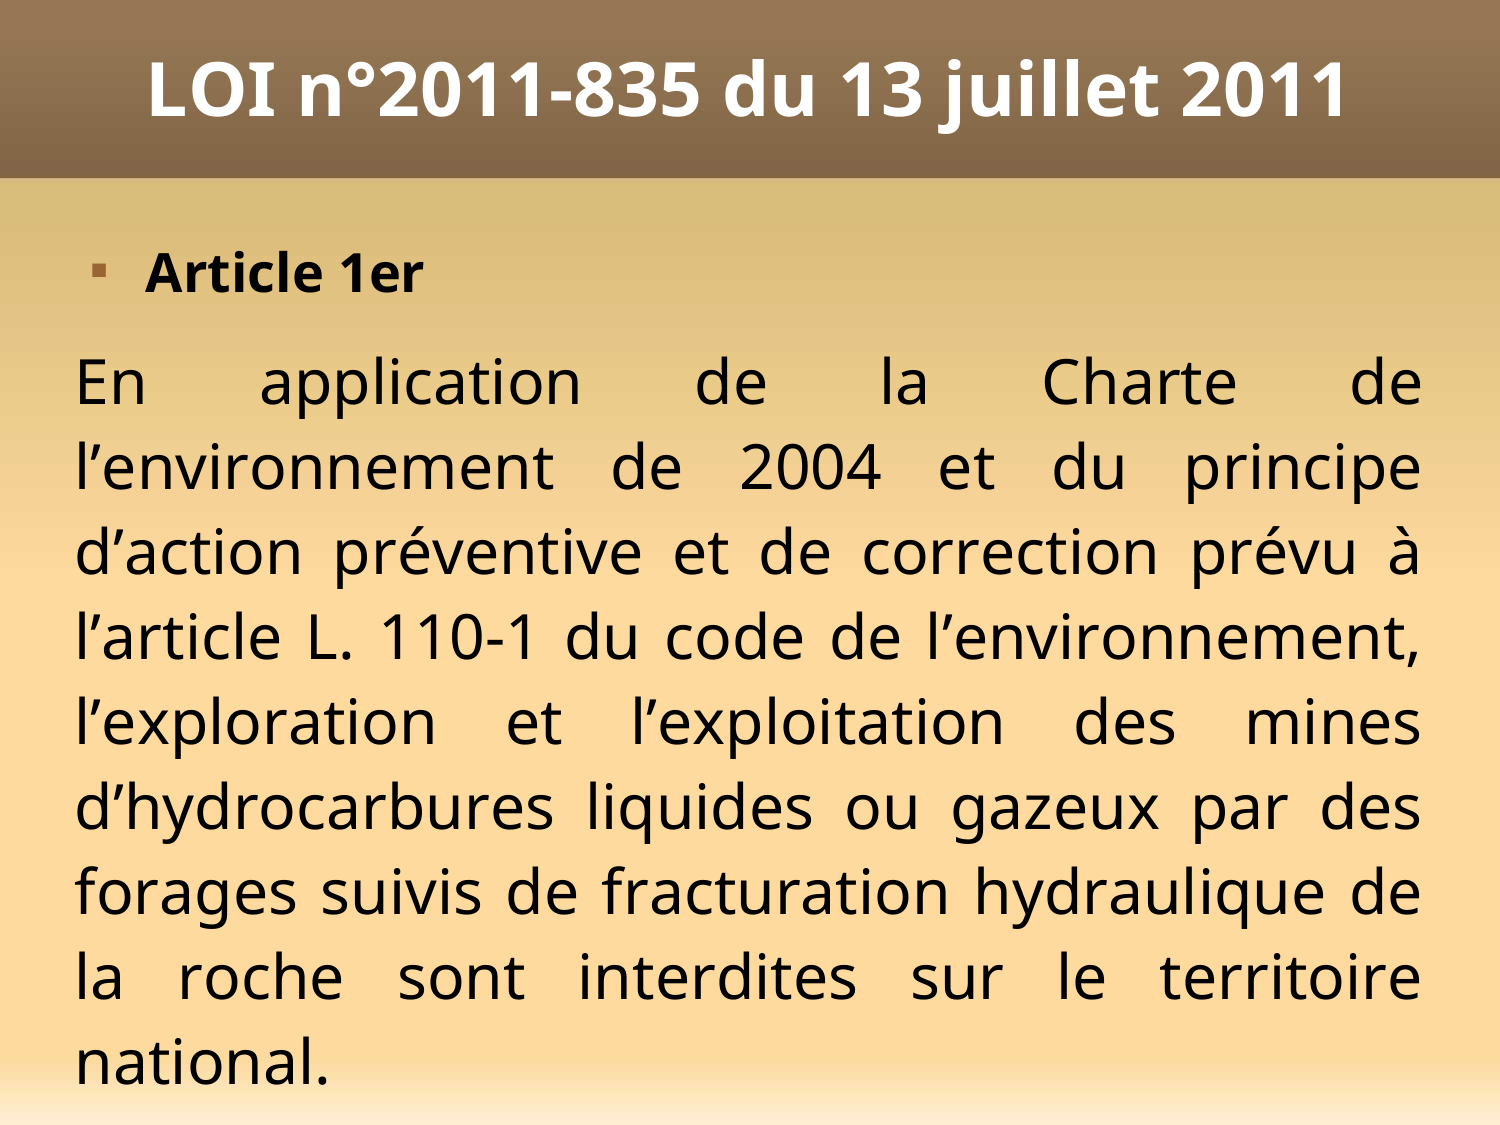

# LOI n°2011-835 du 13 juillet 2011
Article 1er
En application de la Charte de l’environnement de 2004 et du principe d’action préventive et de correction prévu à l’article L. 110-1 du code de l’environnement, l’exploration et l’exploitation des mines d’hydrocarbures liquides ou gazeux par des forages suivis de fracturation hydraulique de la roche sont interdites sur le territoire national.